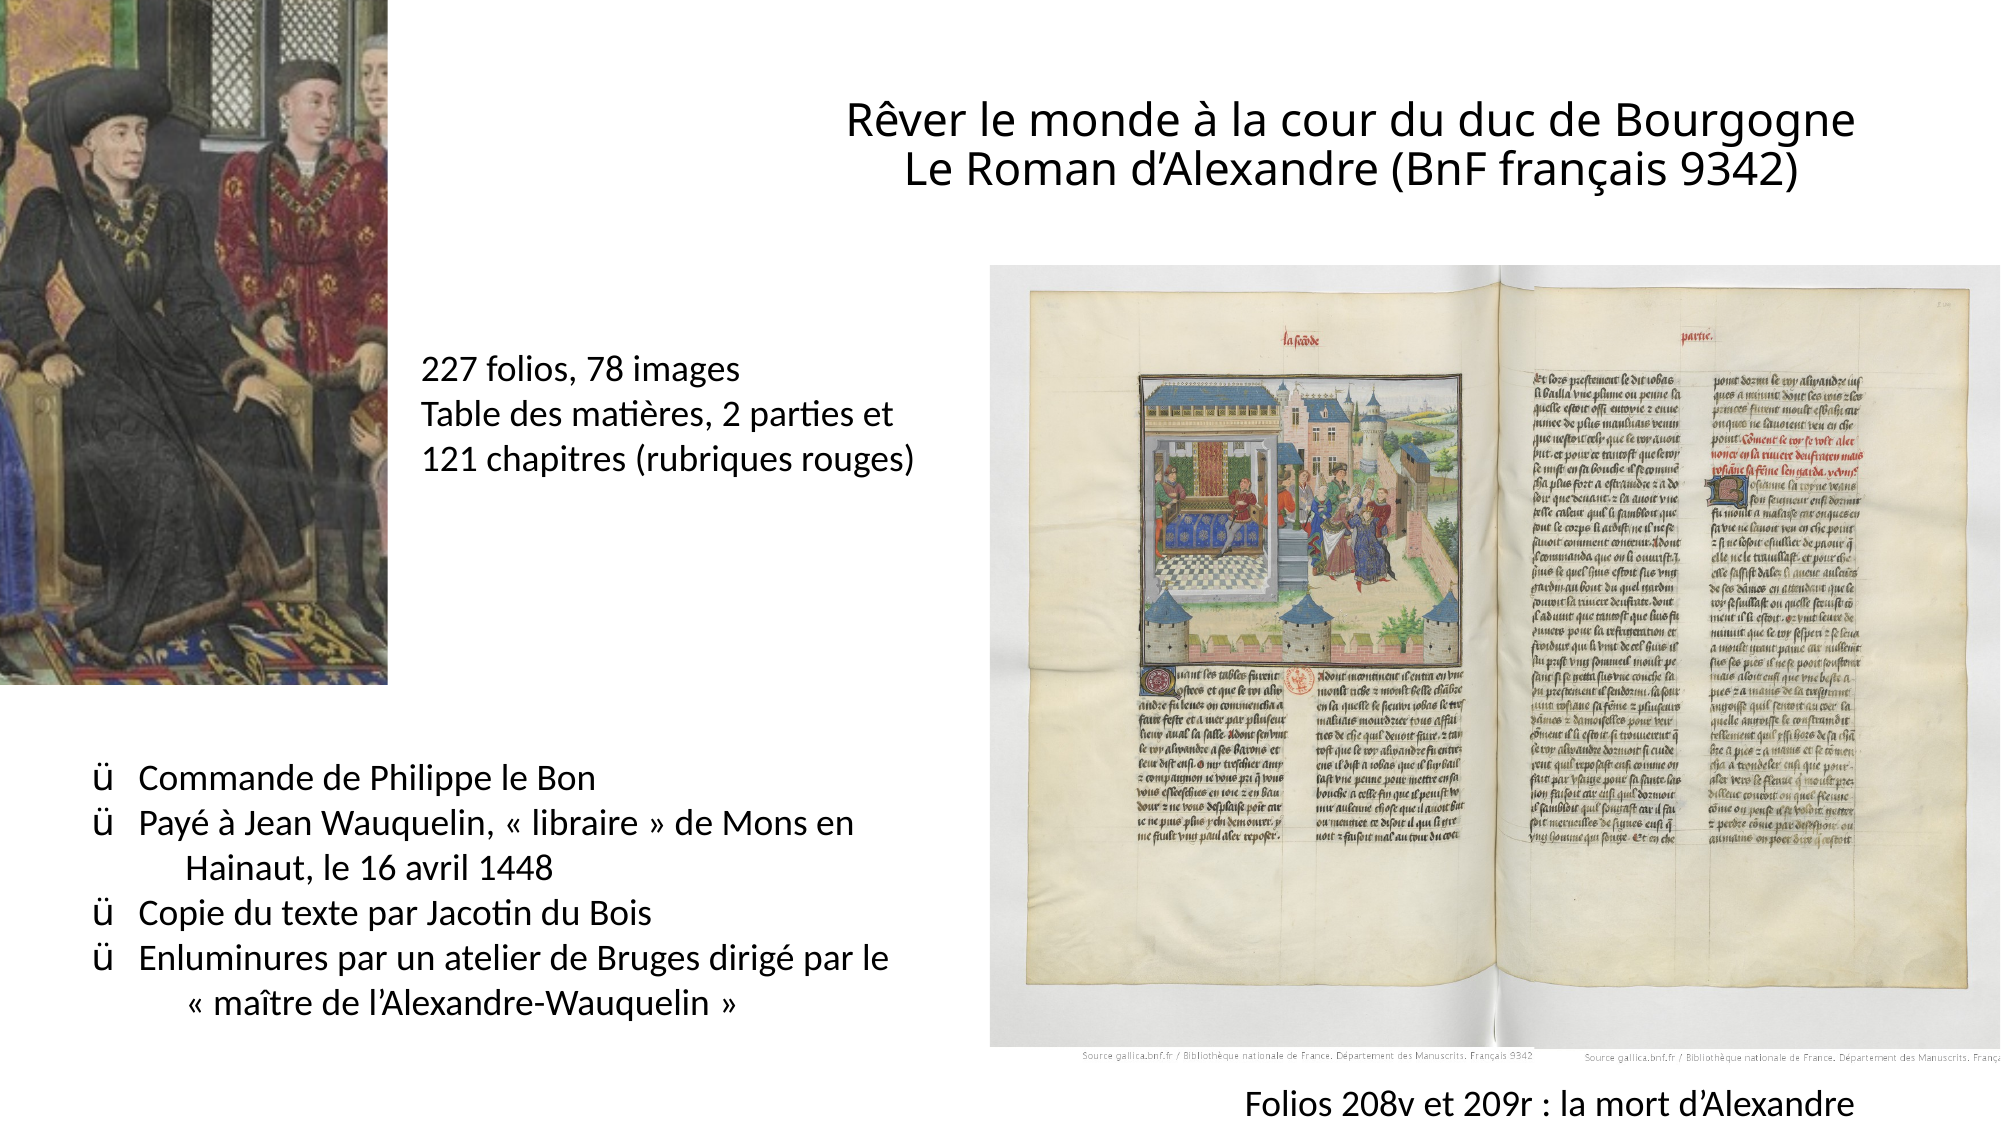

# Rêver le monde à la cour du duc de Bourgogne Le Roman d’Alexandre (BnF français 9342)
227 folios, 78 images
Table des matières, 2 parties et 121 chapitres (rubriques rouges)
Commande de Philippe le Bon
Payé à Jean Wauquelin, « libraire » de Mons en Hainaut, le 16 avril 1448
Copie du texte par Jacotin du Bois
Enluminures par un atelier de Bruges dirigé par le « maître de l’Alexandre-Wauquelin »
Folios 208v et 209r : la mort d’Alexandre